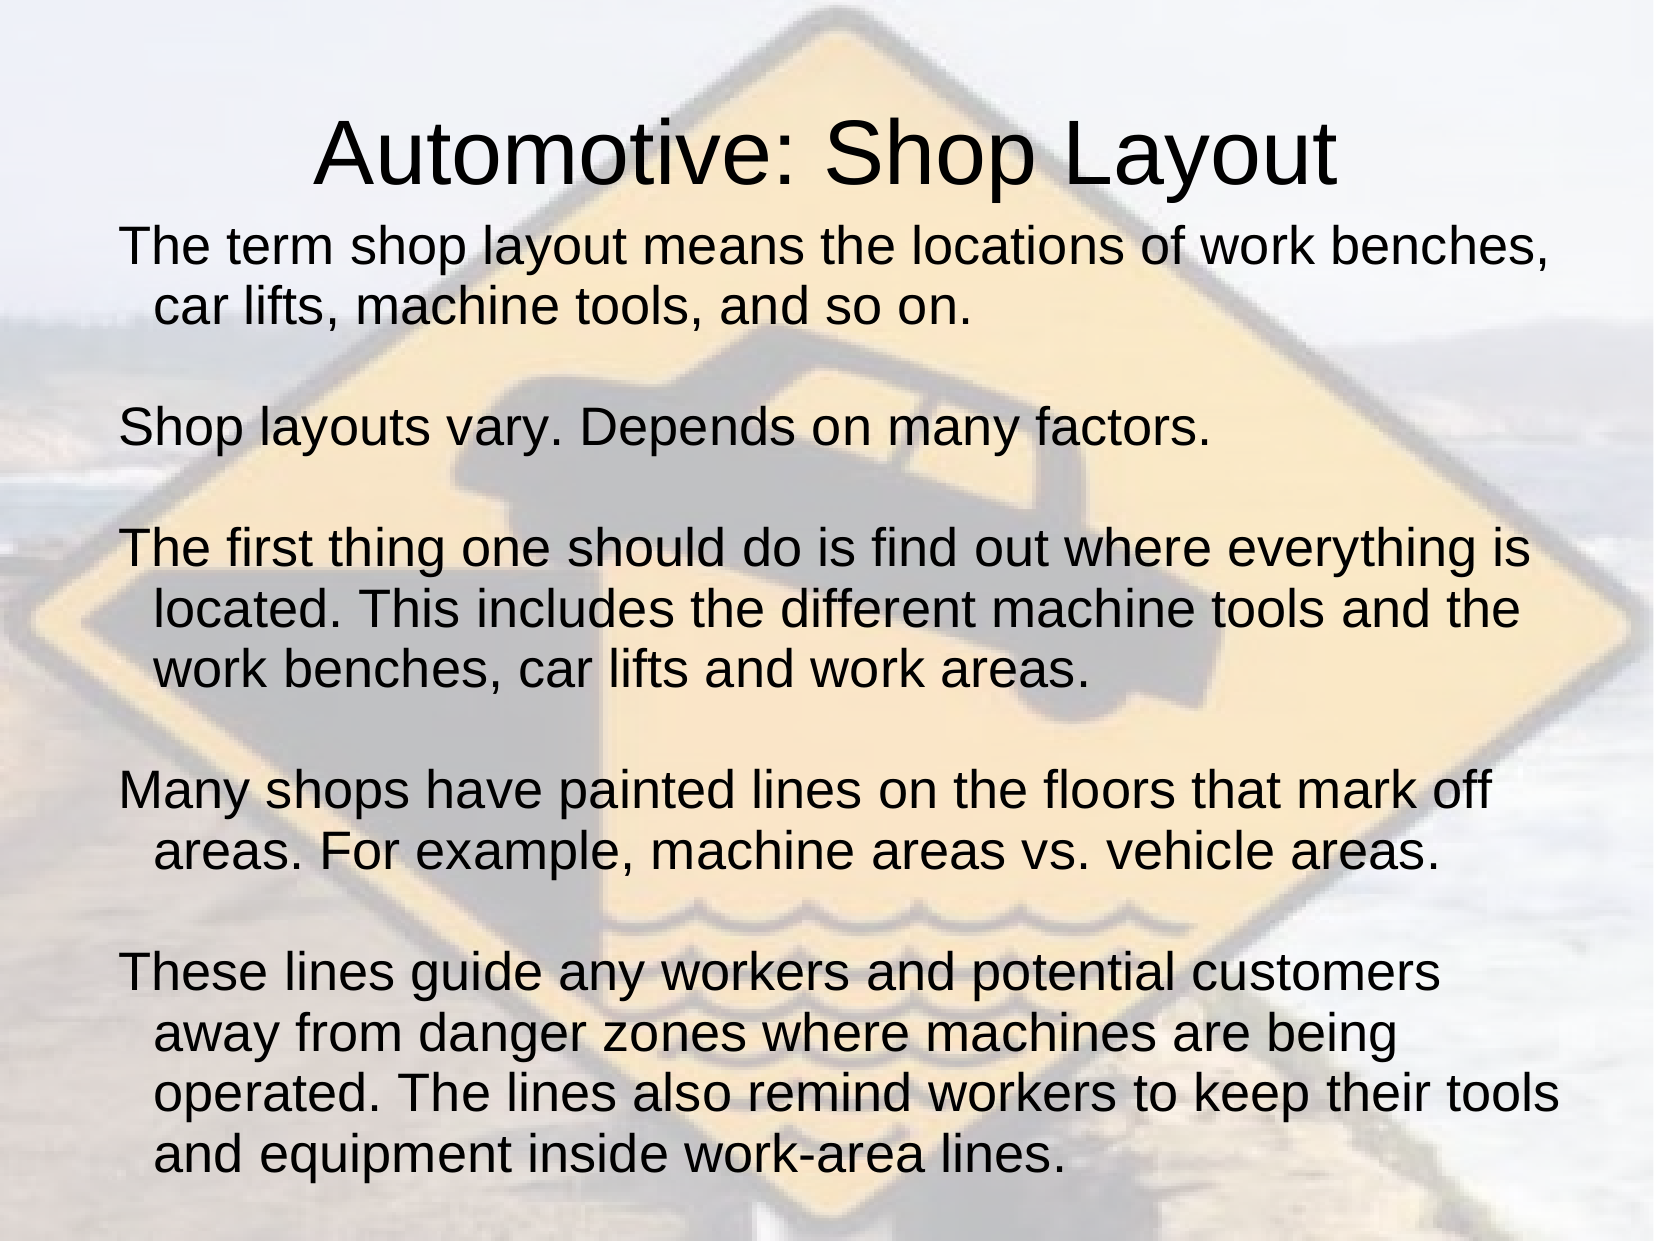

# Automotive: Shop Layout
The term shop layout means the locations of work benches, car lifts, machine tools, and so on.
Shop layouts vary. Depends on many factors.
The first thing one should do is find out where everything is located. This includes the different machine tools and the work benches, car lifts and work areas.
Many shops have painted lines on the floors that mark off areas. For example, machine areas vs. vehicle areas.
These lines guide any workers and potential customers away from danger zones where machines are being operated. The lines also remind workers to keep their tools and equipment inside work-area lines.